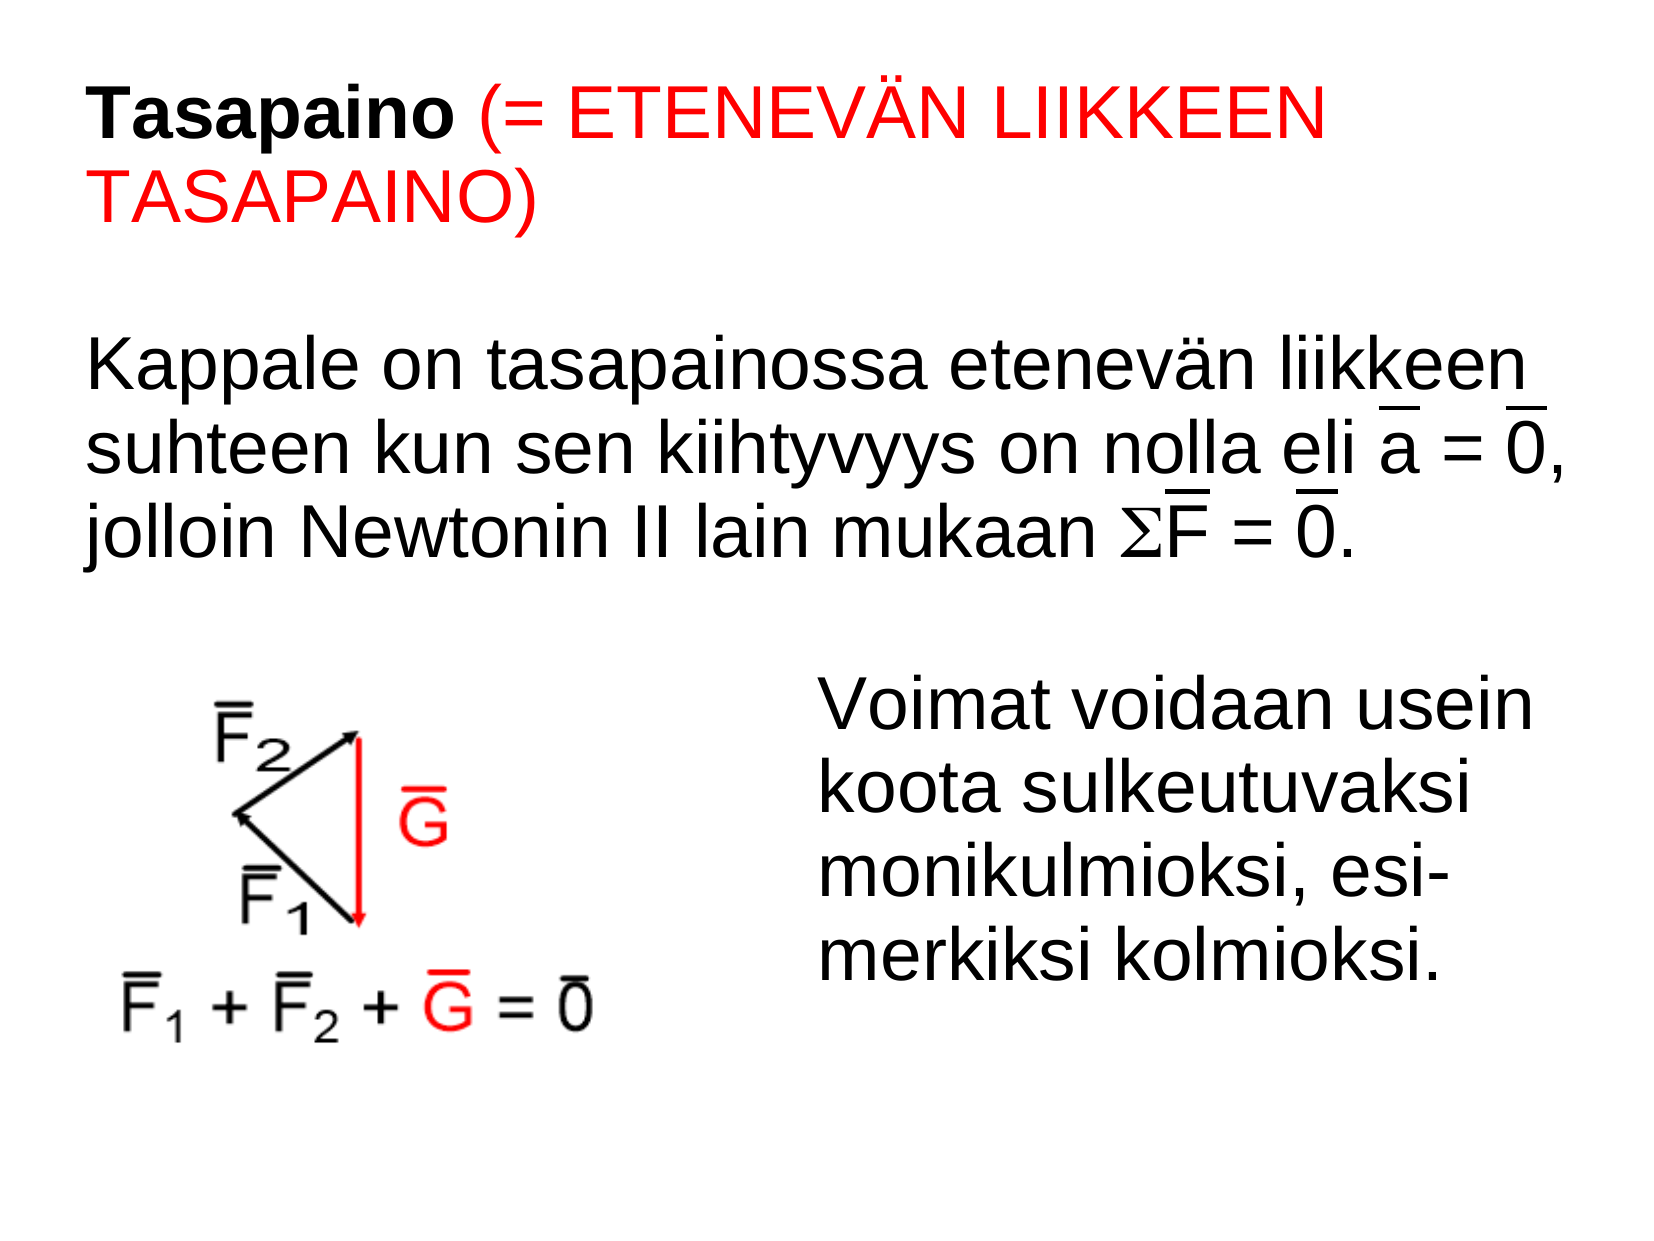

Tasapaino (= ETENEVÄN LIIKKEEN TASAPAINO)
Kappale on tasapainossa etenevän liikkeen suhteen kun sen kiihtyvyys on nolla eli a = 0, jolloin Newtonin II lain mukaan SF = 0.
Voimat voidaan usein koota sulkeutuvaksi monikulmioksi, esi-merkiksi kolmioksi.